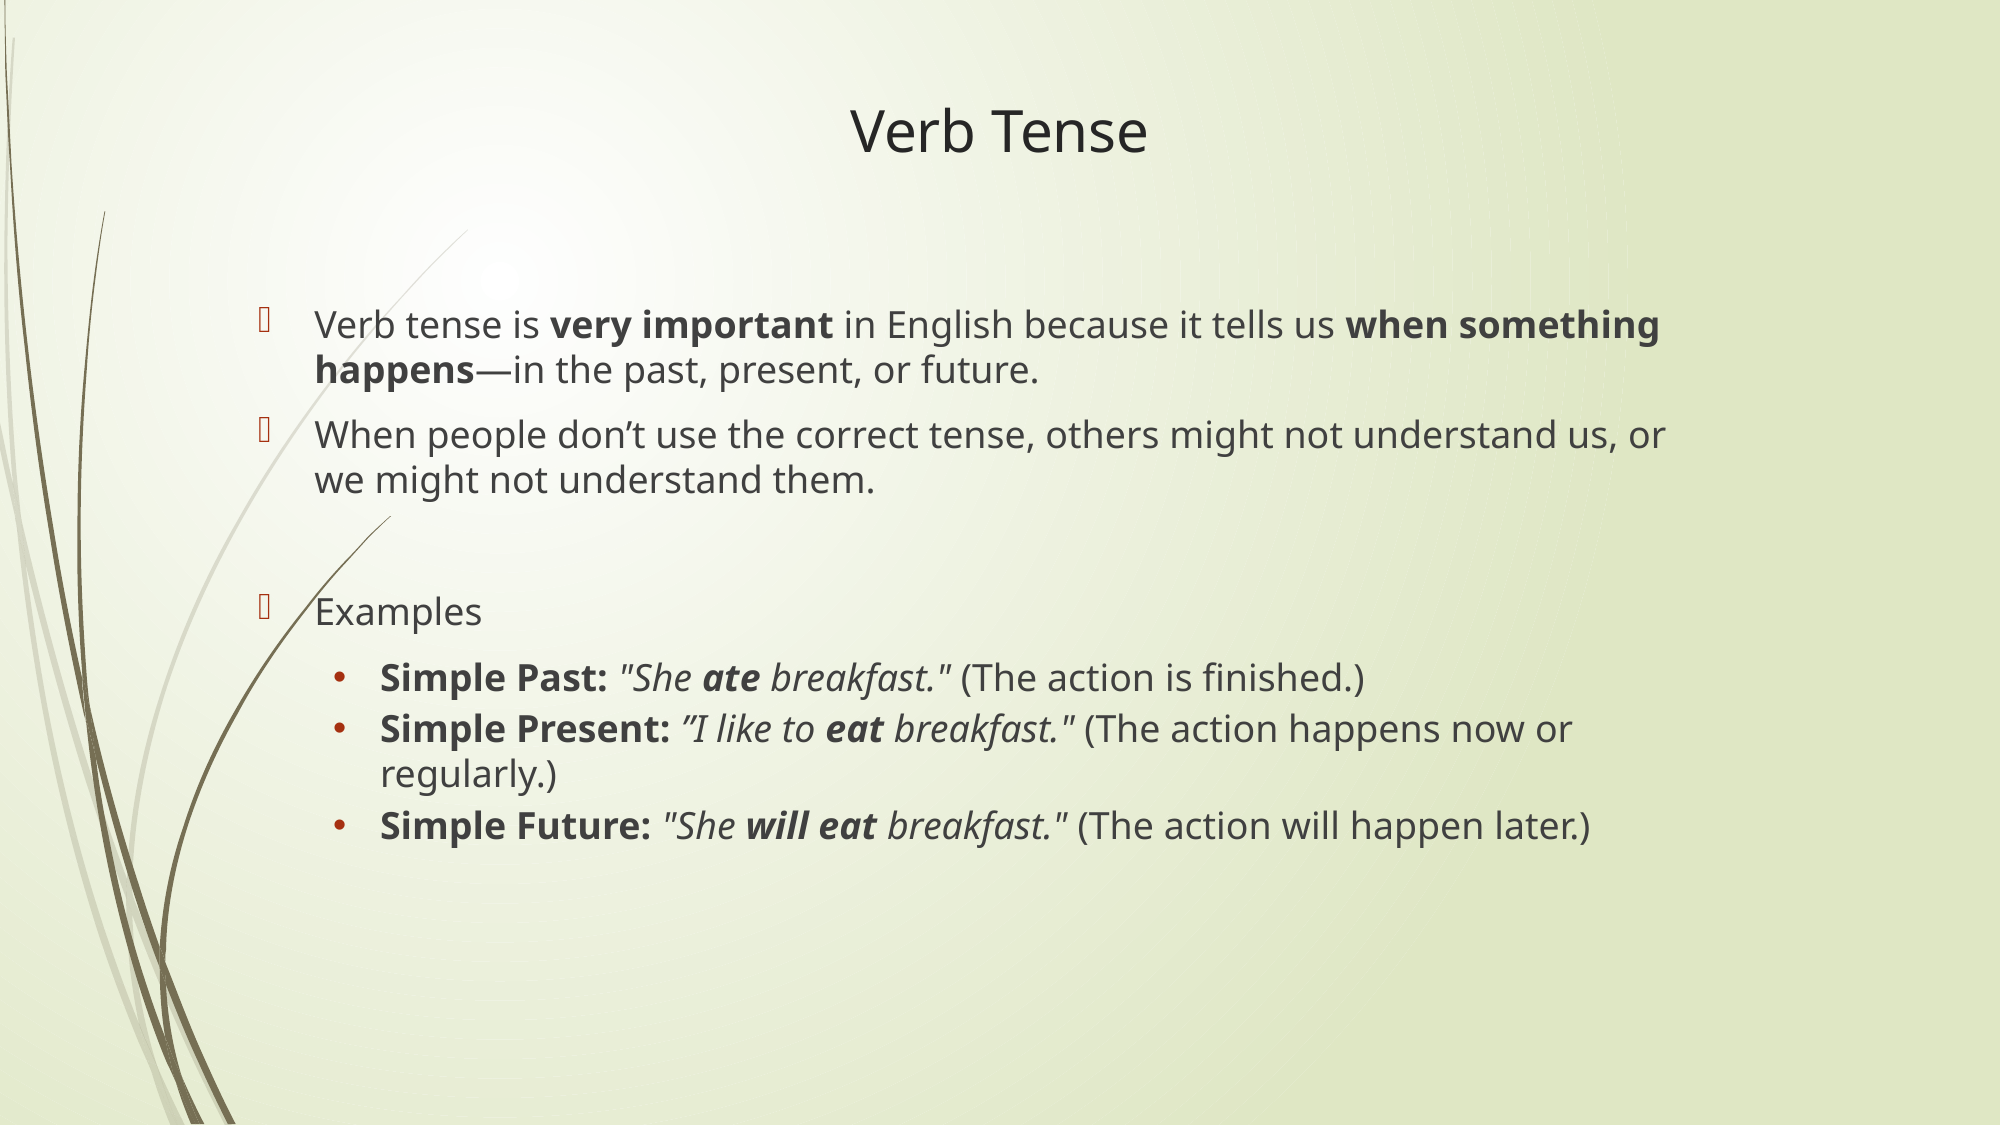

# Verb Tense
Verb tense is very important in English because it tells us when something happens—in the past, present, or future.
When people don’t use the correct tense, others might not understand us, or we might not understand them.
Examples
Simple Past: "She ate breakfast." (The action is finished.)
Simple Present: ”I like to eat breakfast." (The action happens now or regularly.)
Simple Future: "She will eat breakfast." (The action will happen later.)